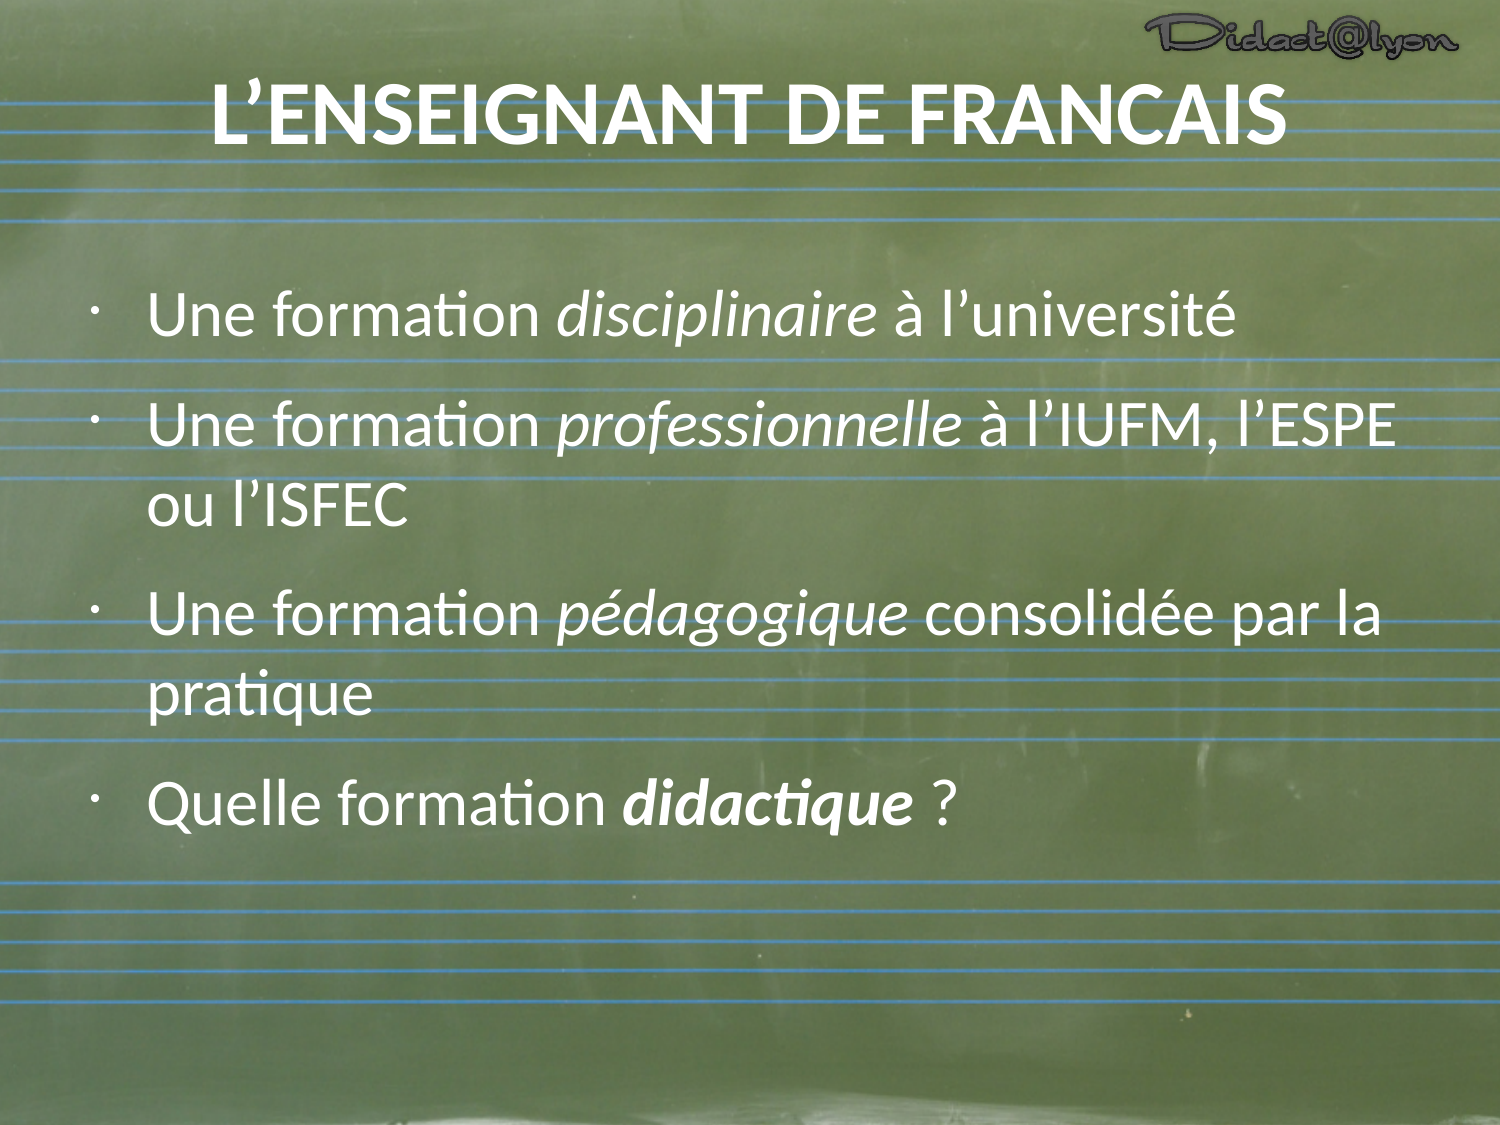

# L’ENSEIGNANT DE FRANCAIS
Une formation disciplinaire à l’université
Une formation professionnelle à l’IUFM, l’ESPE ou l’ISFEC
Une formation pédagogique consolidée par la pratique
Quelle formation didactique ?